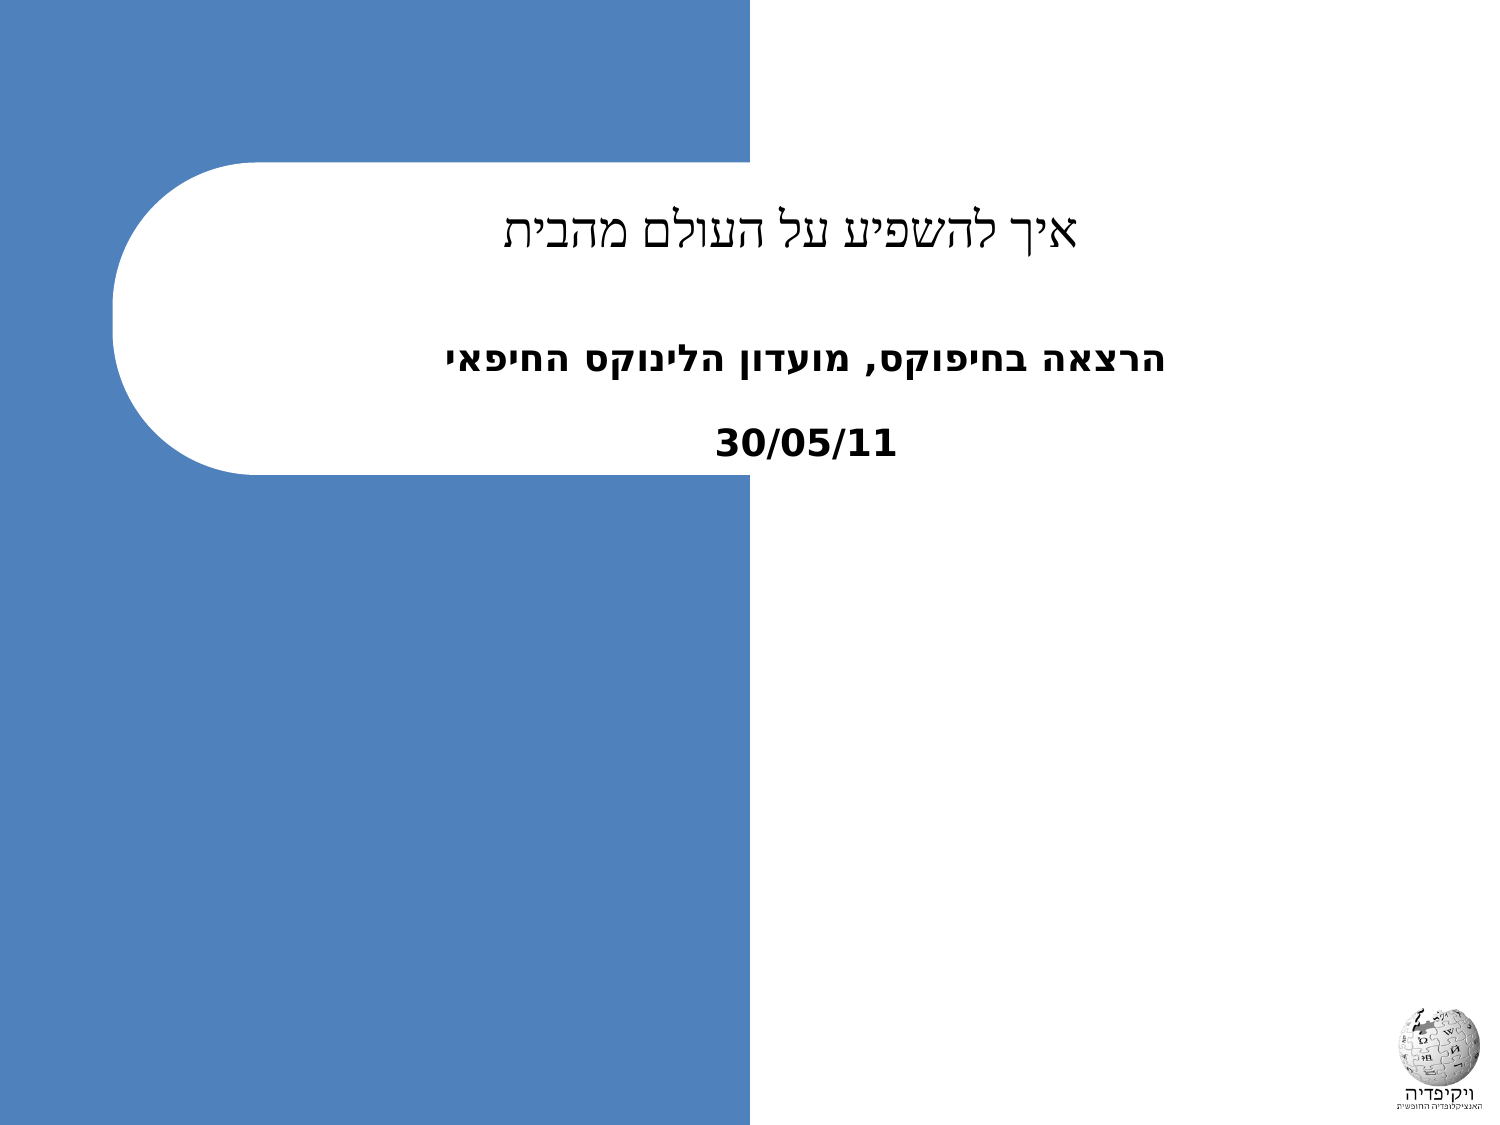

# איך להשפיע על העולם מהבית
הרצאה בחיפוקס, מועדון הלינוקס החיפאי
30/05/11